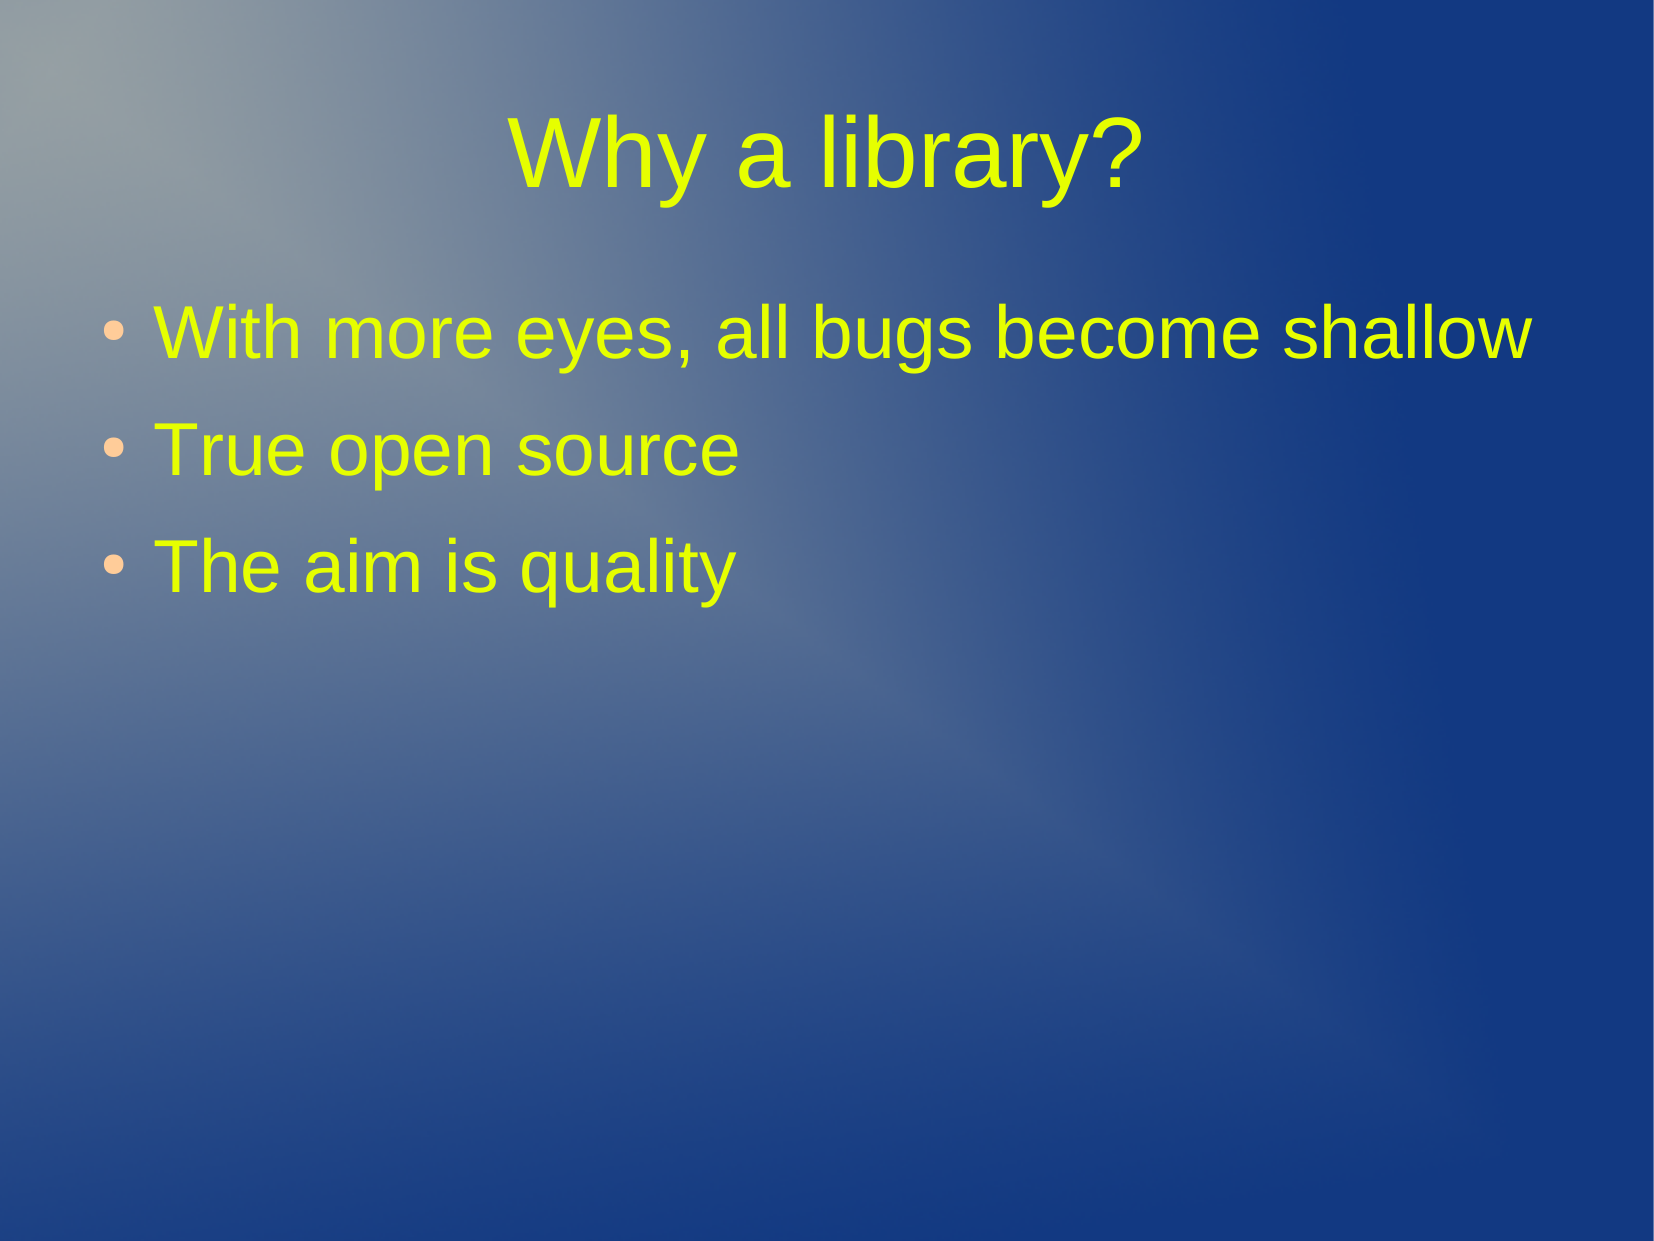

# Why a library?
With more eyes, all bugs become shallow
True open source
The aim is quality